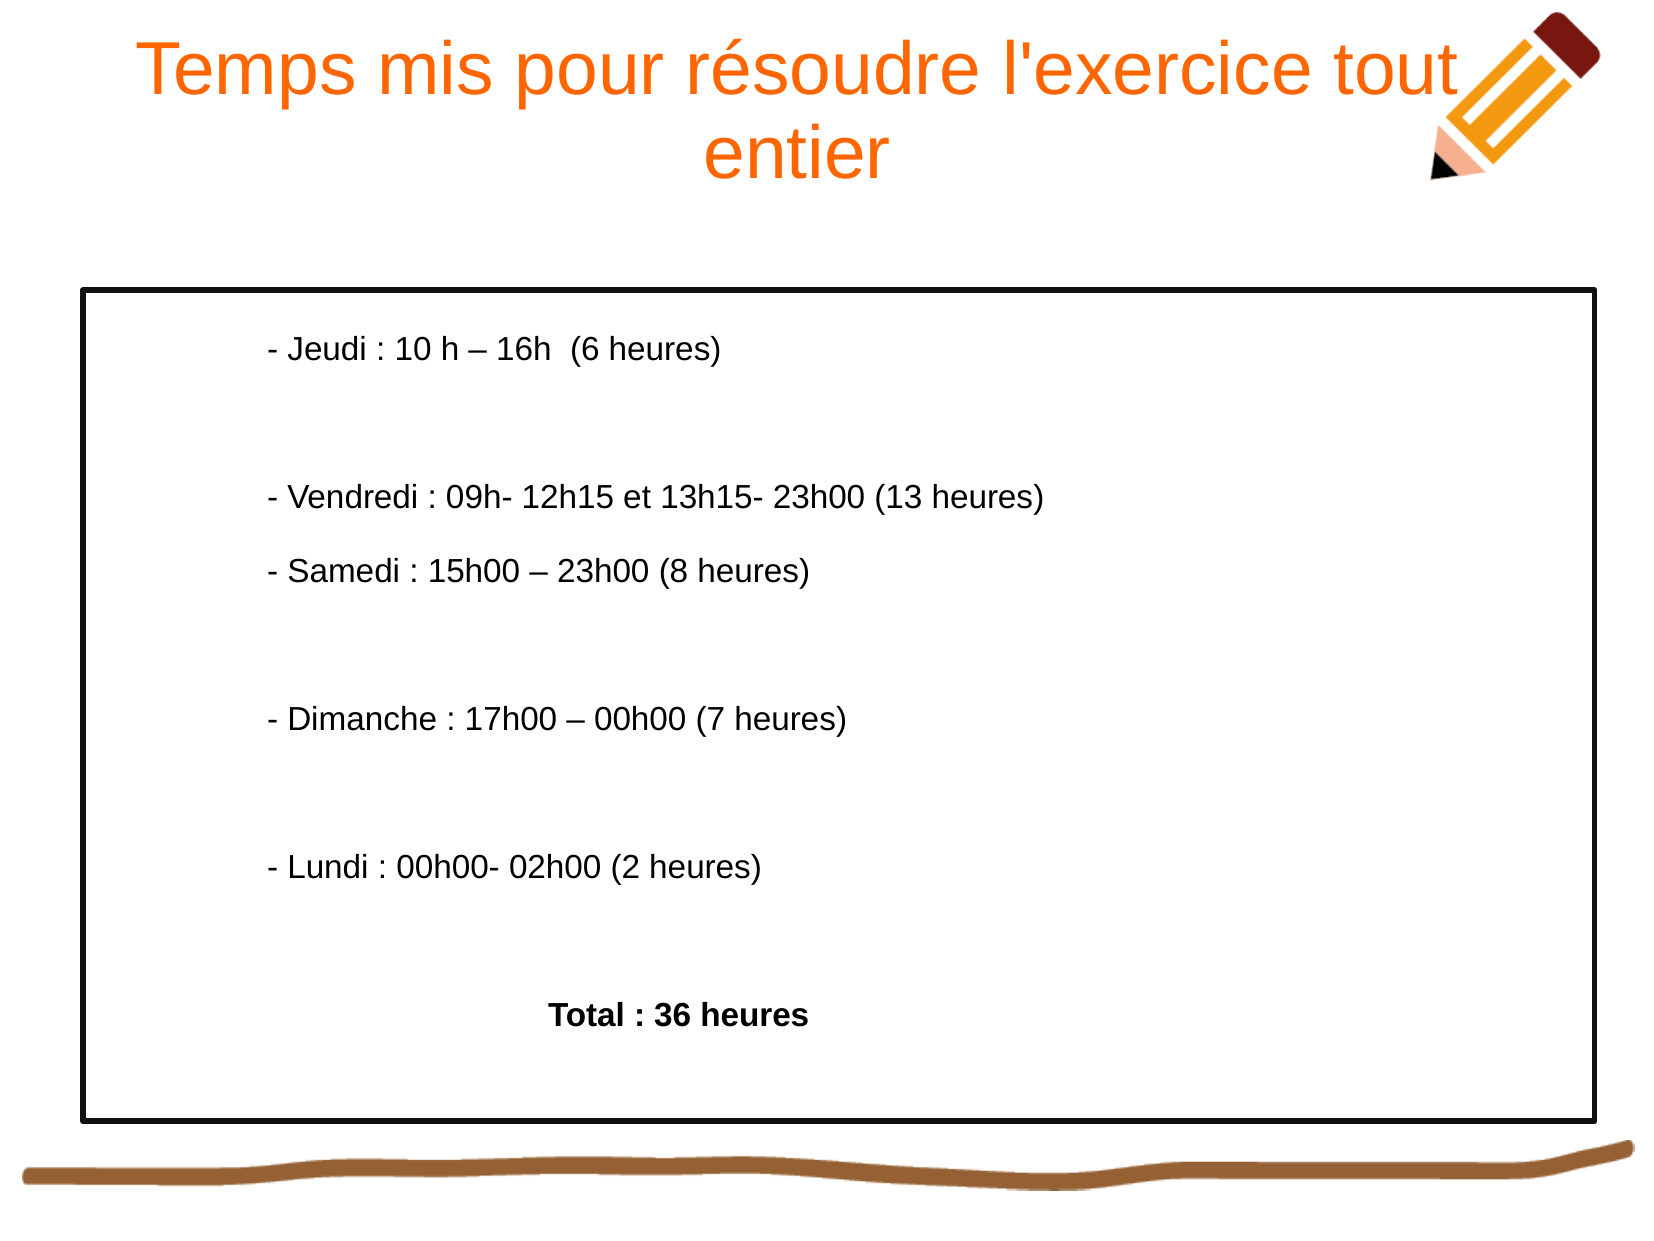

Temps mis pour résoudre l'exercice tout entier
# - Jeudi : 10 h – 16h (6 heures)
 - Vendredi : 09h- 12h15 et 13h15- 23h00 (13 heures)
 - Samedi : 15h00 – 23h00 (8 heures)
 - Dimanche : 17h00 – 00h00 (7 heures)
 - Lundi : 00h00- 02h00 (2 heures)
 Total : 36 heures